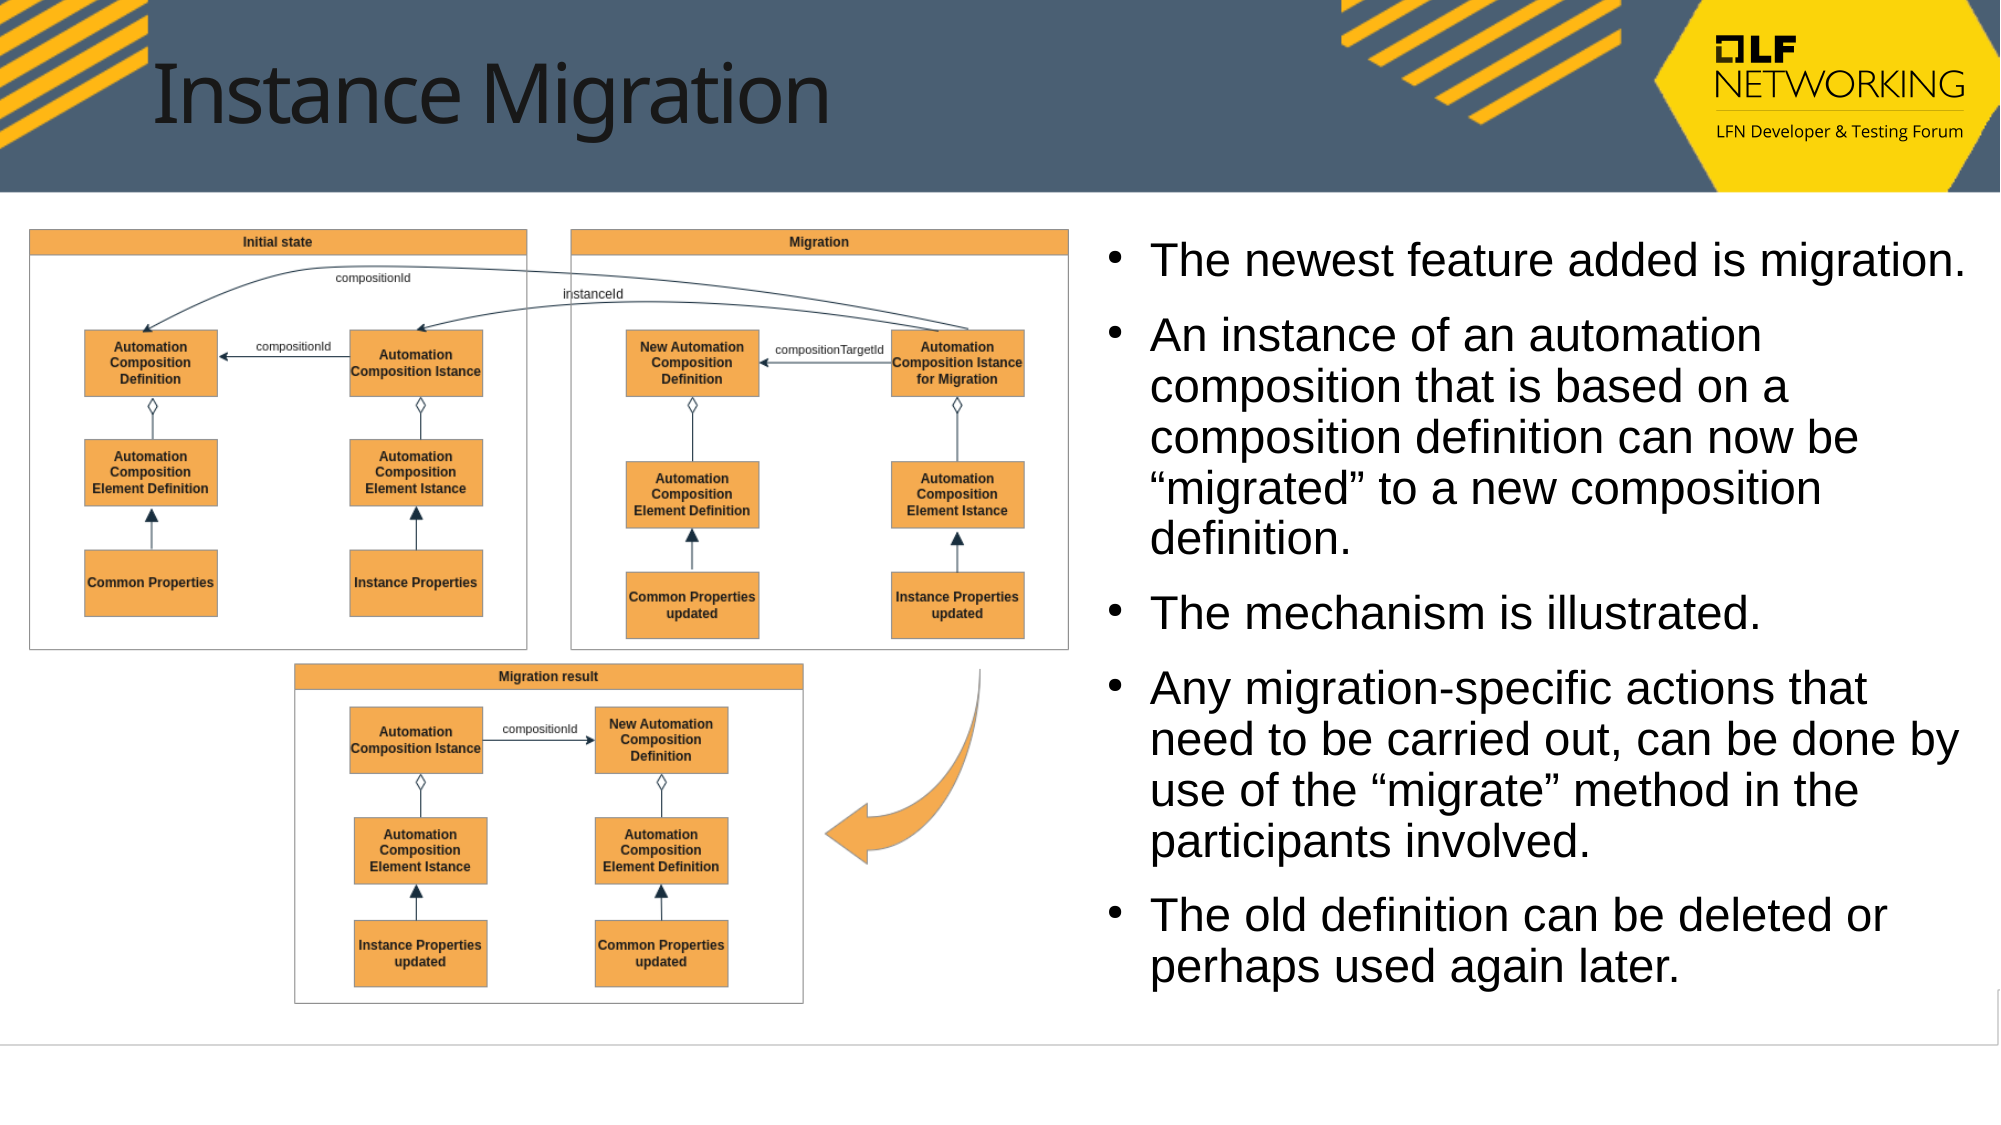

# Instance Migration
The newest feature added is migration.
An instance of an automation composition that is based on a composition definition can now be “migrated” to a new composition definition.
The mechanism is illustrated.
Any migration-specific actions that need to be carried out, can be done by use of the “migrate” method in the participants involved.
The old definition can be deleted or perhaps used again later.